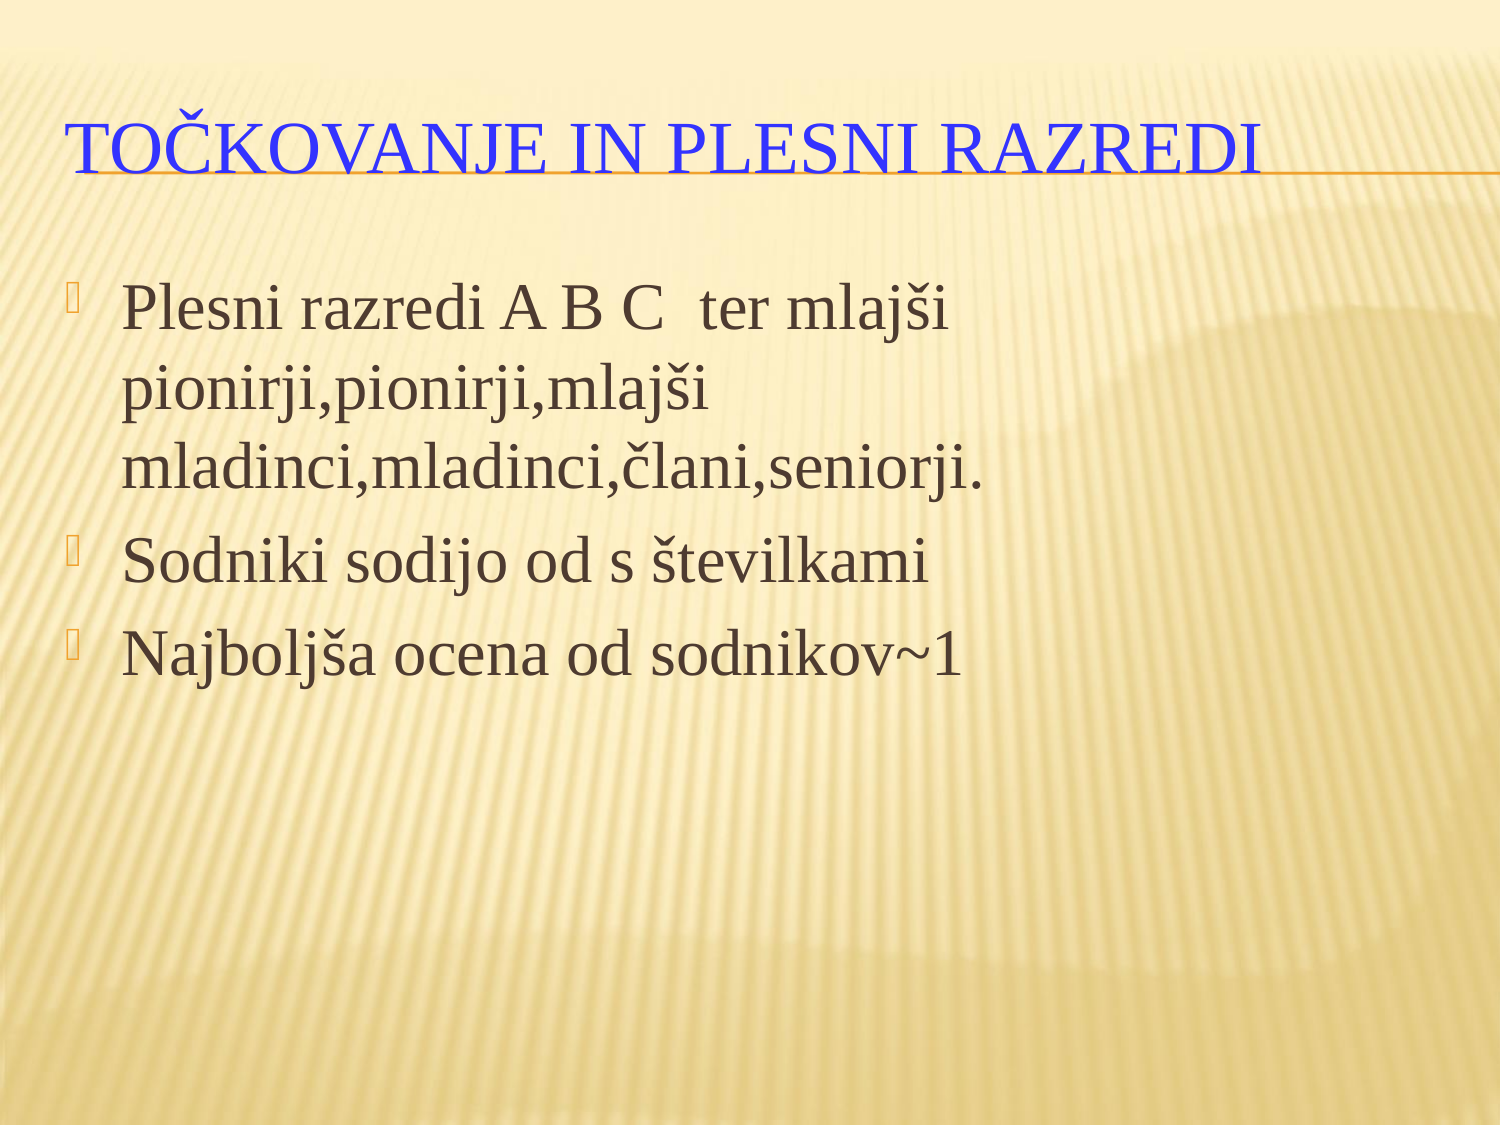

# Točkovanje in plesni razredi
Plesni razredi A B C ter mlajši pionirji,pionirji,mlajši mladinci,mladinci,člani,seniorji.
Sodniki sodijo od s številkami
Najboljša ocena od sodnikov~1